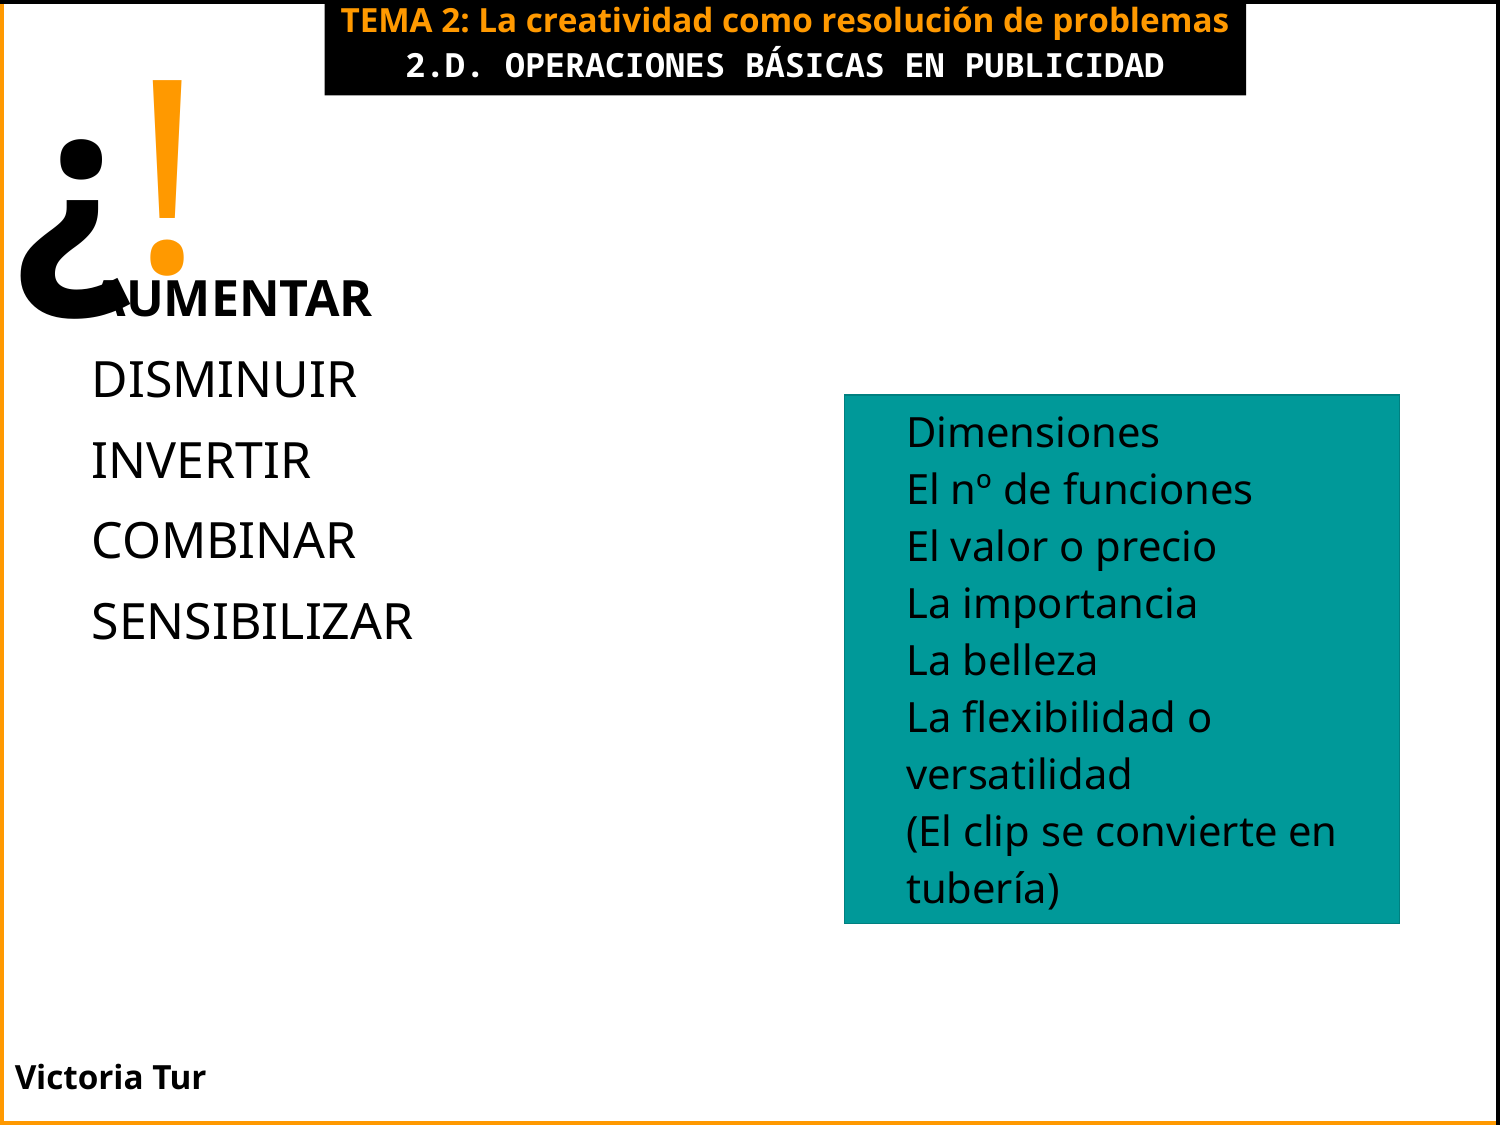

# AUMENTAR
DISMINUIR
INVERTIR
COMBINAR
SENSIBILIZAR
Dimensiones
El nº de funciones
El valor o precio
La importancia
La belleza
La flexibilidad o versatilidad
(El clip se convierte en tubería)